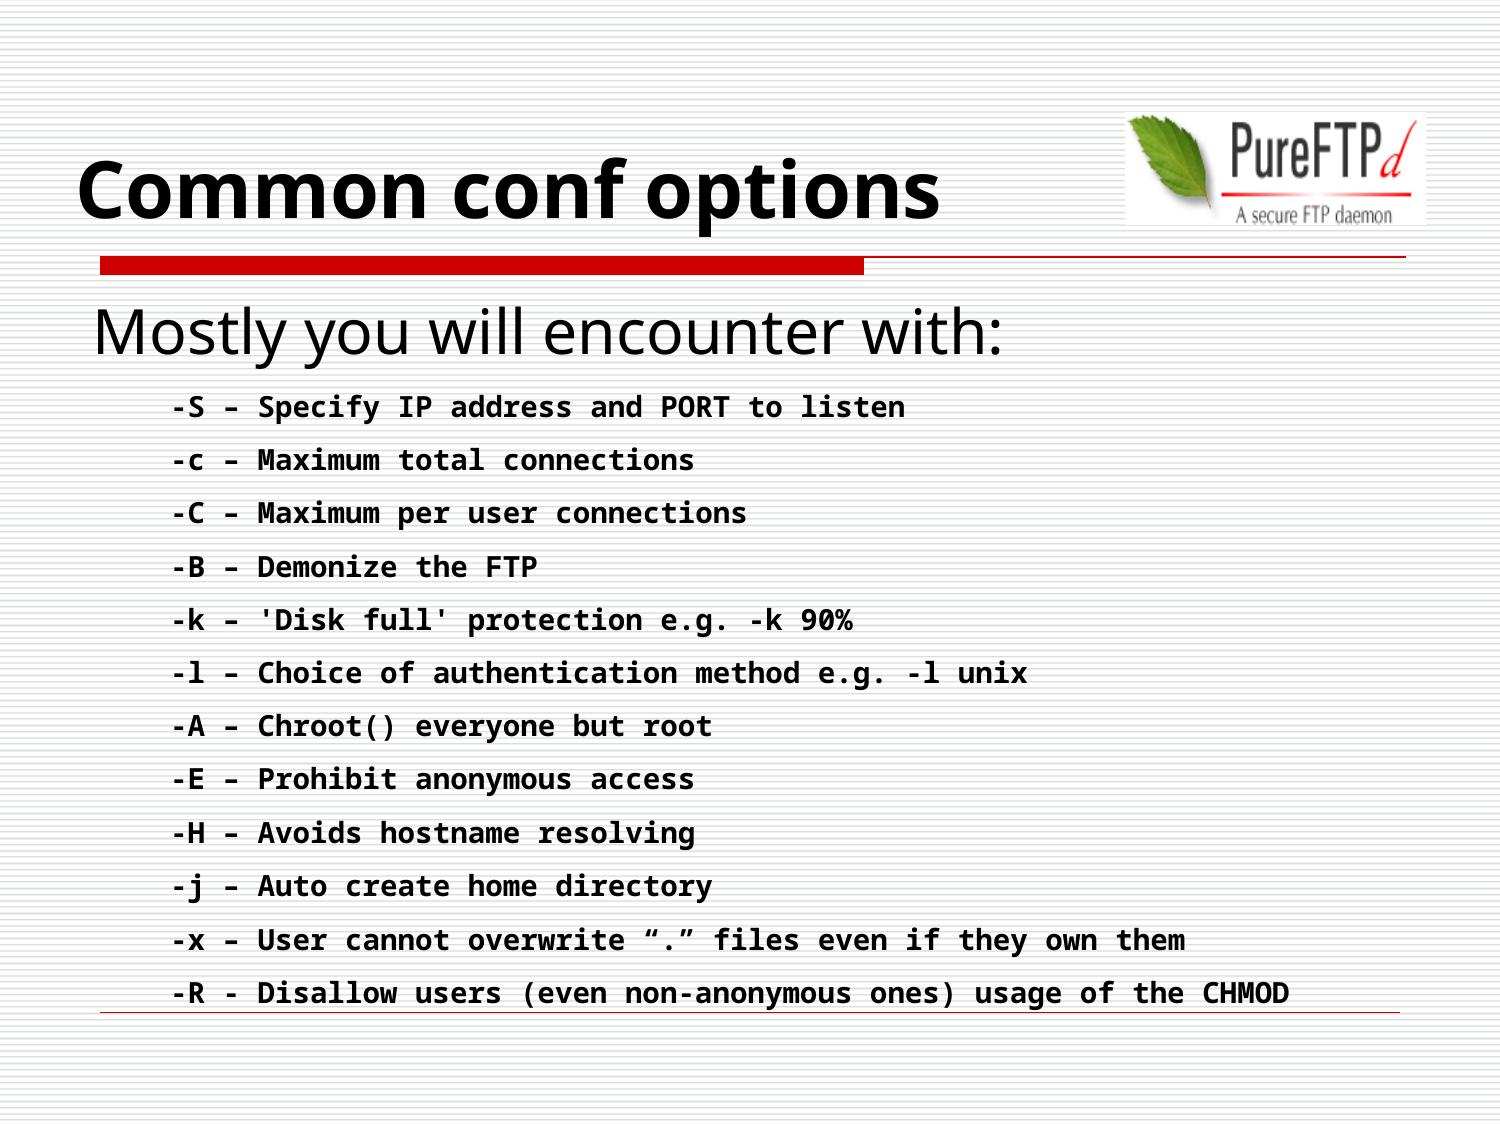

# Common conf options
Mostly you will encounter with:
-S – Specify IP address and PORT to listen
-c – Maximum total connections
-C – Maximum per user connections
-B – Demonize the FTP
-k – 'Disk full' protection e.g. -k 90%
-l – Choice of authentication method e.g. -l unix
-A – Chroot() everyone but root
-E – Prohibit anonymous access
-H – Avoids hostname resolving
-j – Auto create home directory
-x – User cannot overwrite “.” files even if they own them
-R - Disallow users (even non-anonymous ones) usage of the CHMOD